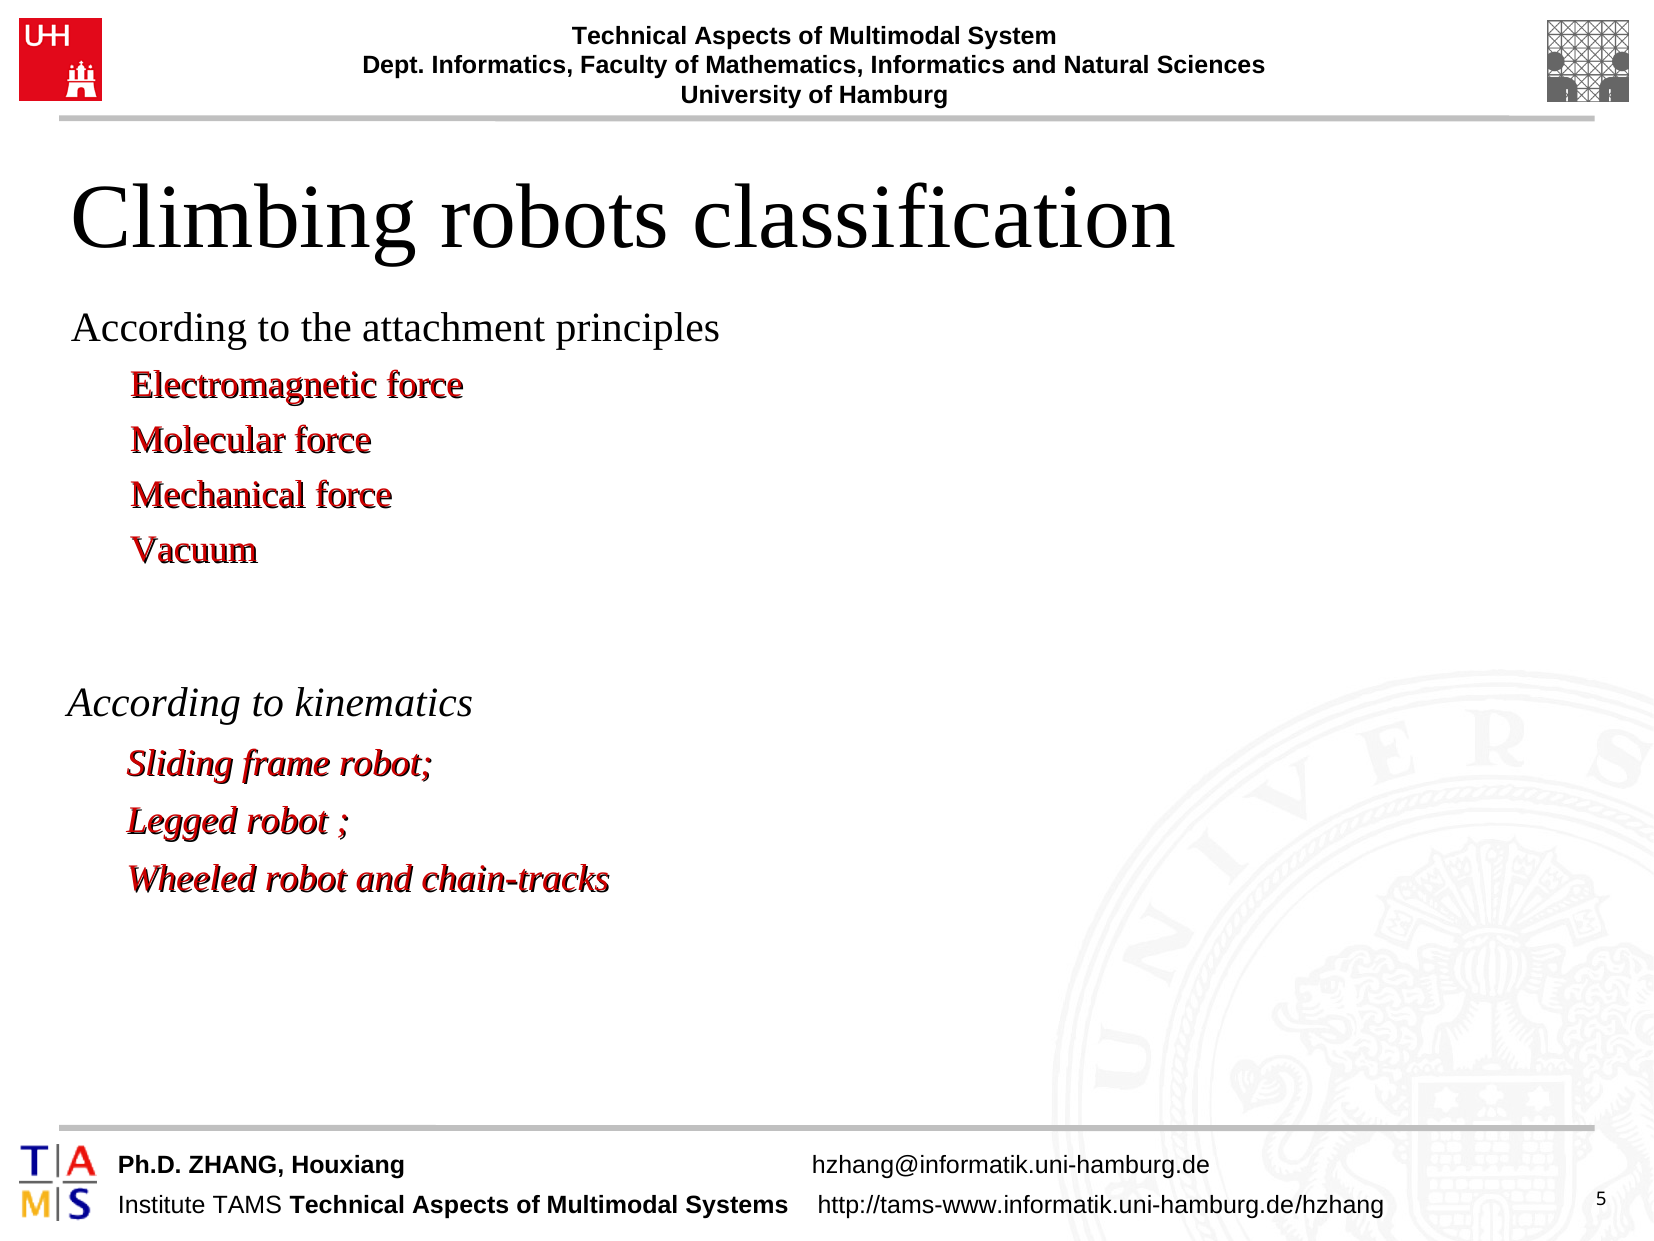

Climbing robots classification
# According to the attachment principles
Electromagnetic force
Molecular force
Mechanical force
Vacuum
According to kinematics
Sliding frame robot;
Legged robot ;
Wheeled robot and chain-tracks